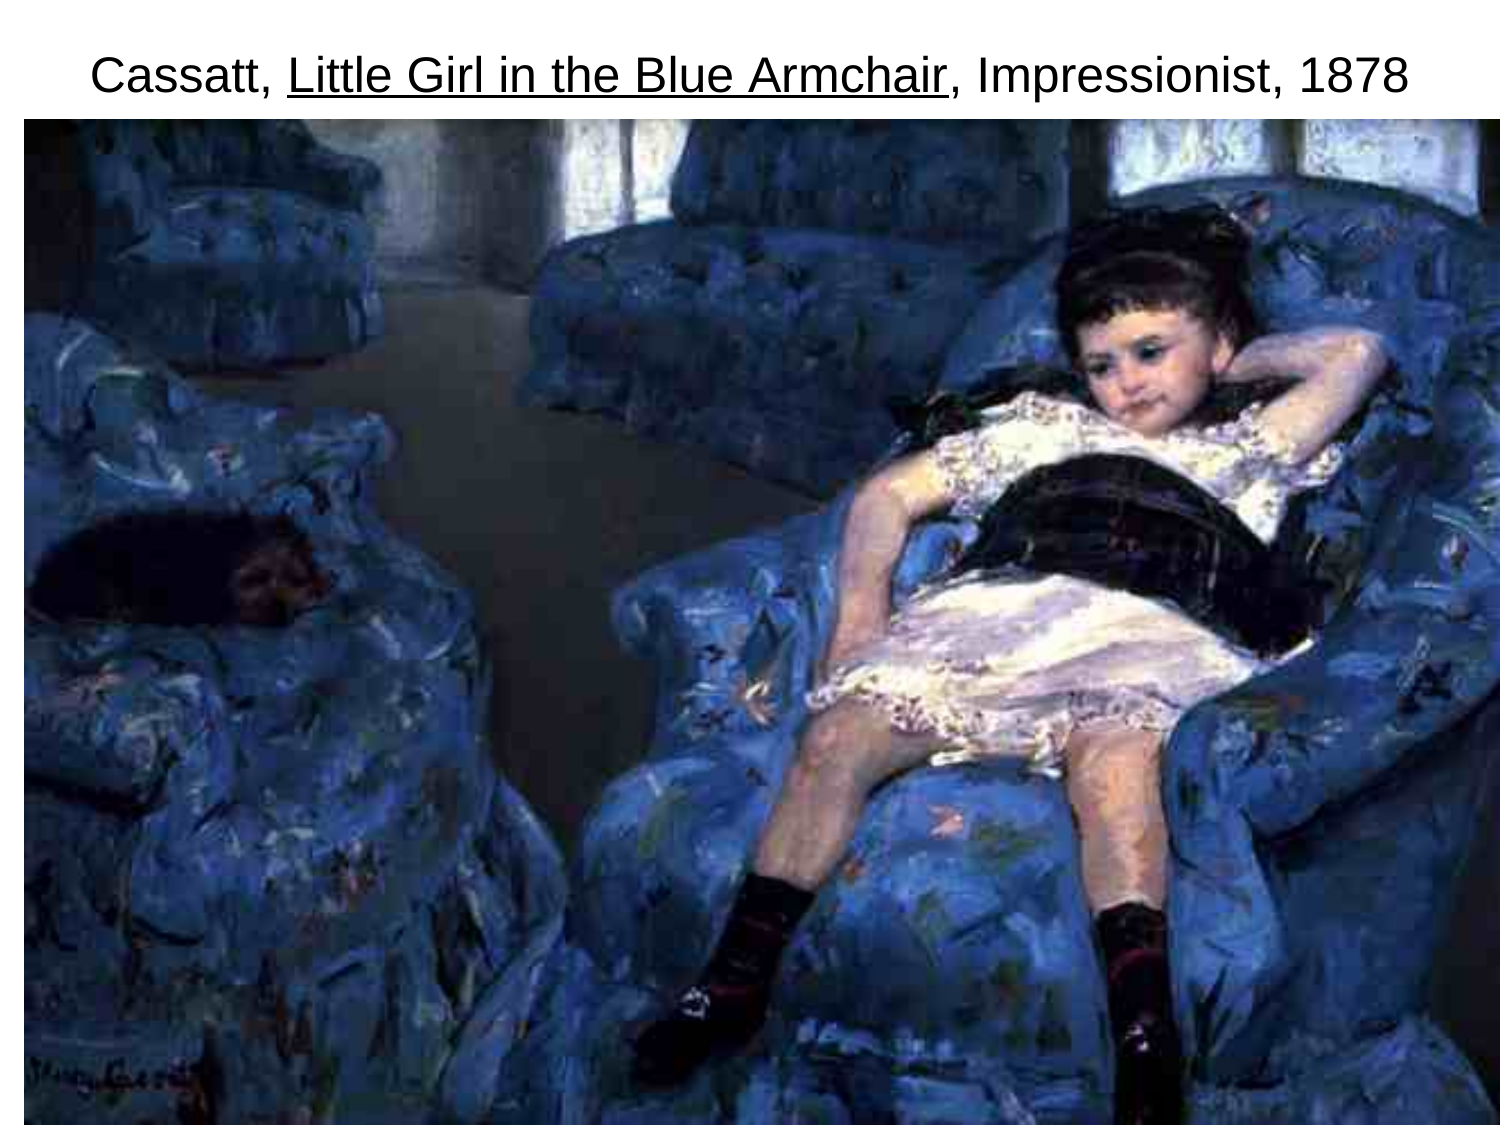

# Cassatt, Little Girl in the Blue Armchair, Impressionist, 1878